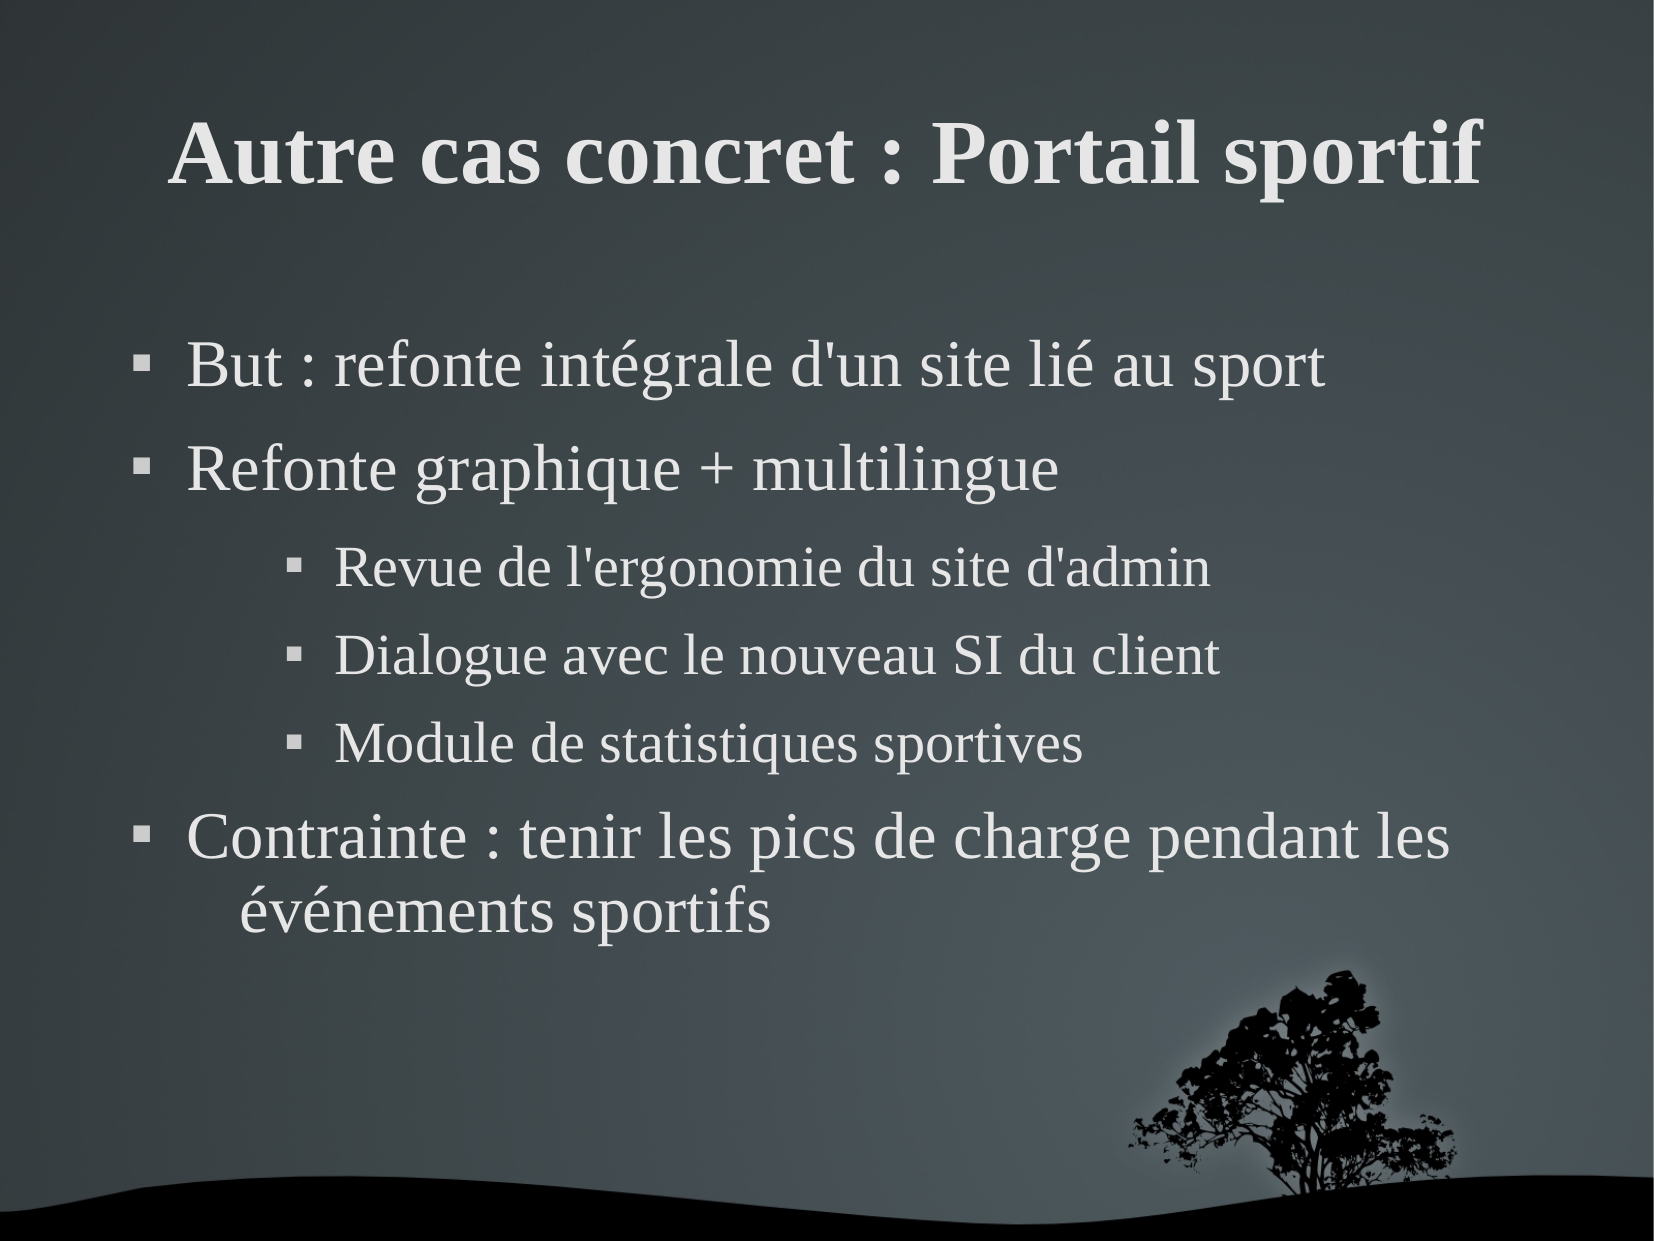

# Autre cas concret : Portail sportif
But : refonte intégrale d'un site lié au sport
Refonte graphique + multilingue
Revue de l'ergonomie du site d'admin
Dialogue avec le nouveau SI du client
Module de statistiques sportives
Contrainte : tenir les pics de charge pendant les événements sportifs